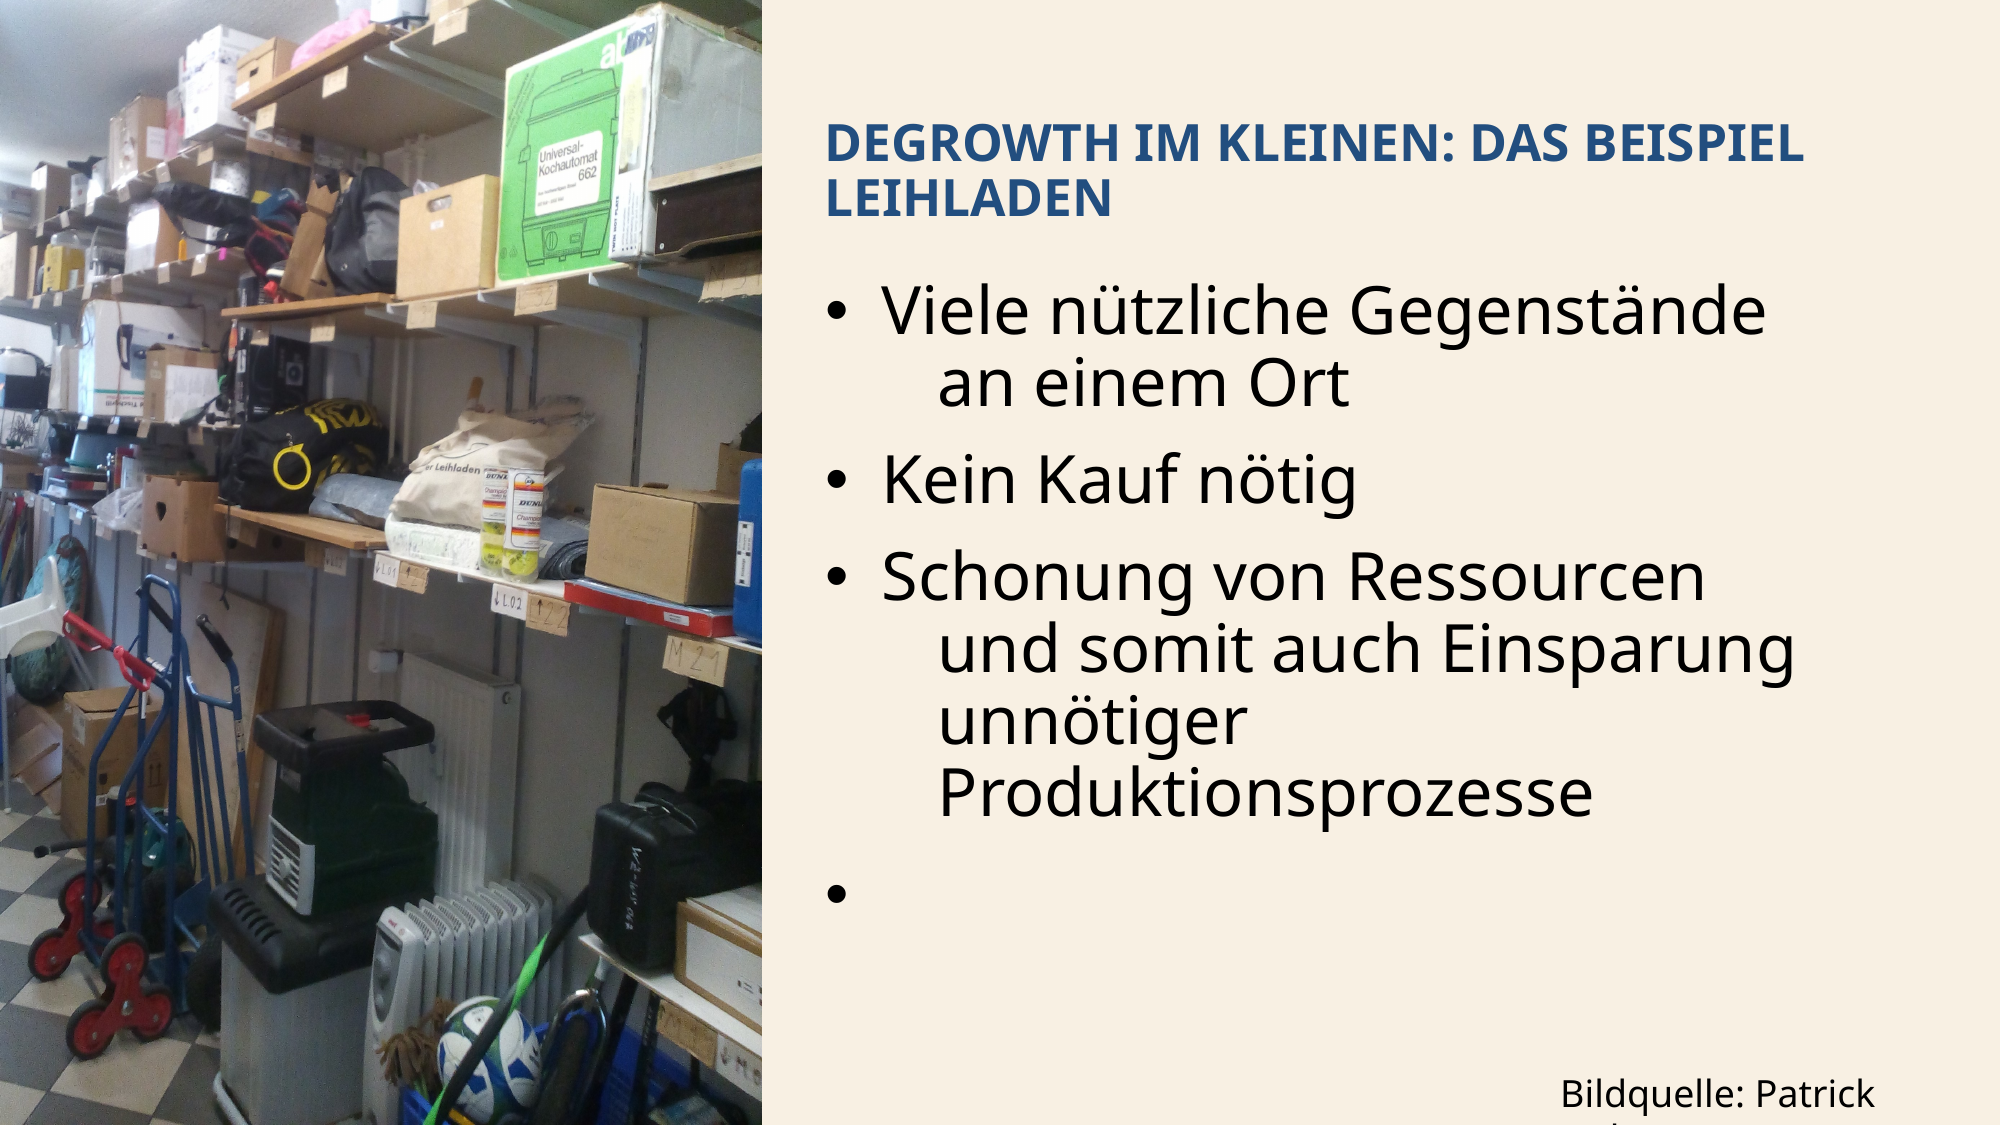

# Degrowth im Kleinen: Das Beispiel Leihladen
Viele nützliche Gegenstände an einem Ort
Kein Kauf nötig
Schonung von Ressourcen und somit auch Einsparung unnötiger Produktionsprozesse
Bildquelle: Patrick Nehren